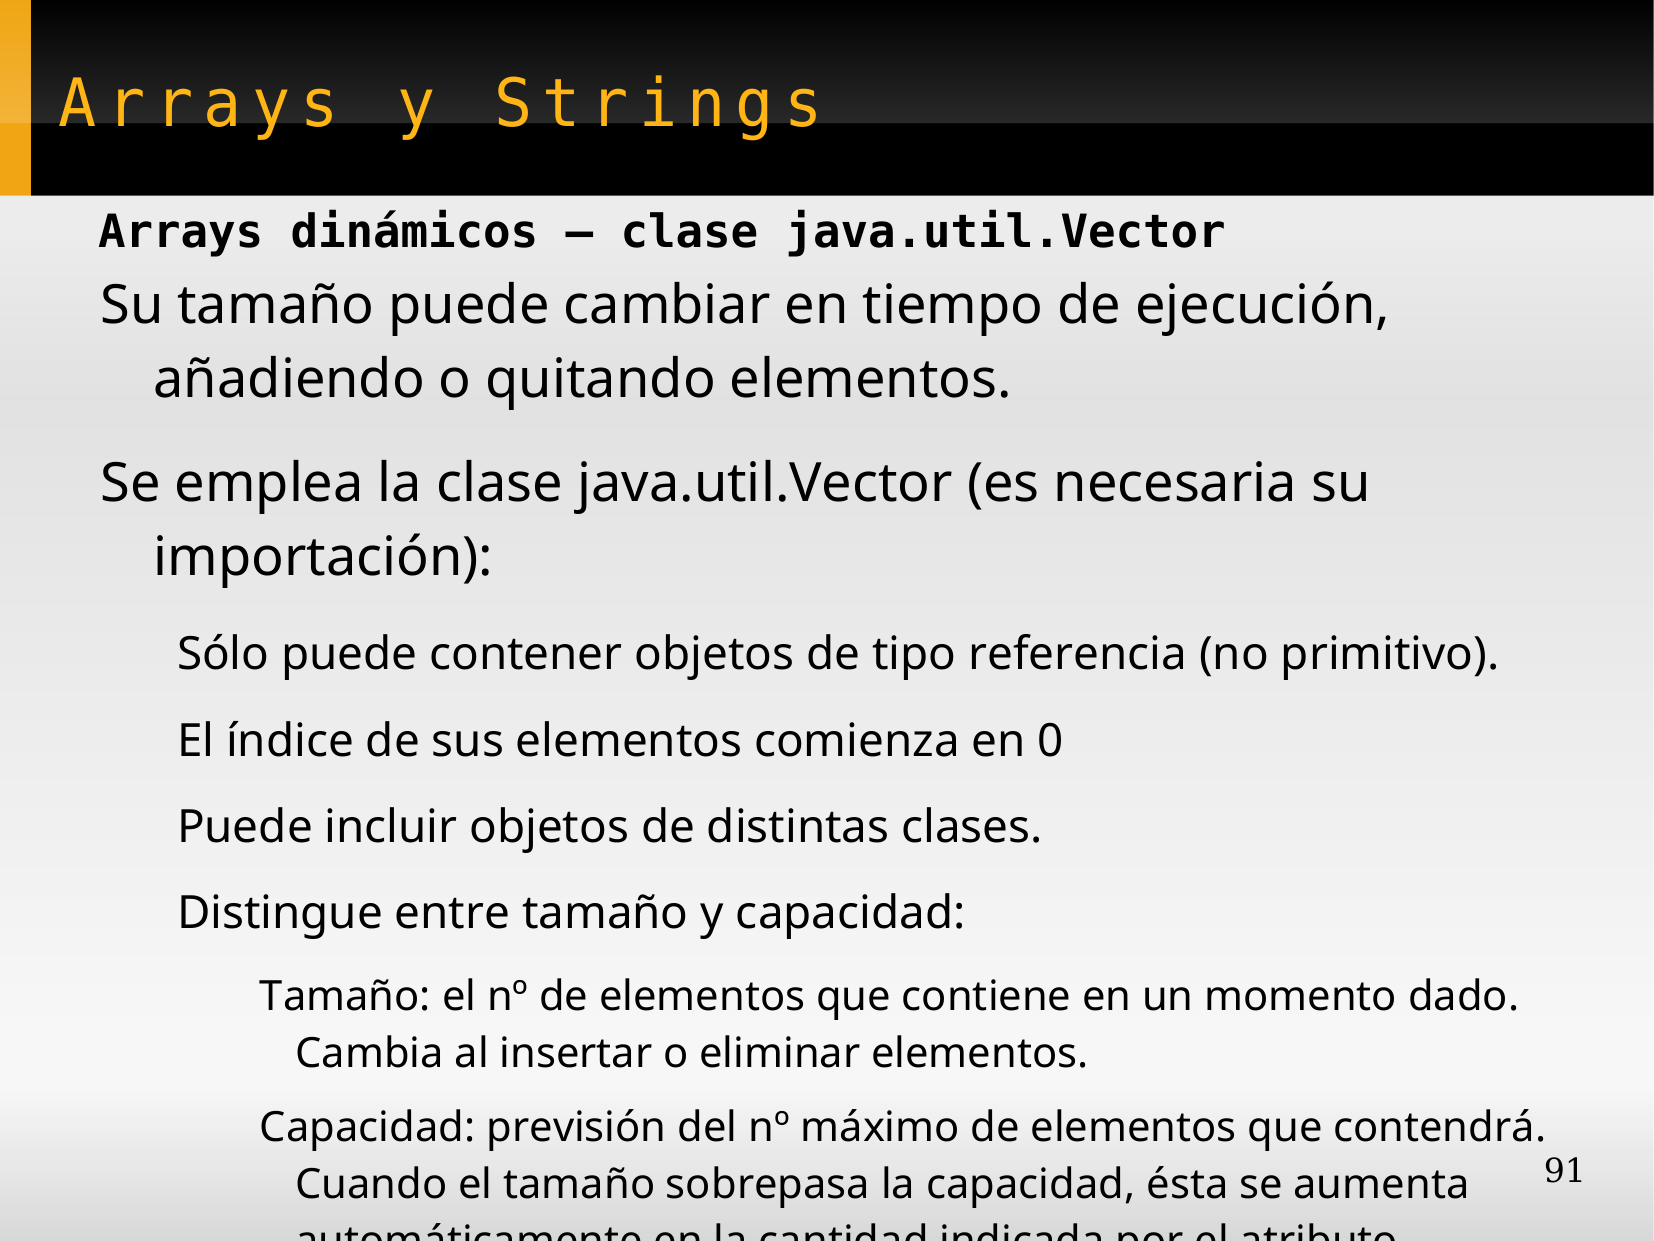

# Arrays y Strings
Arrays dinámicos – clase java.util.Vector
Su tamaño puede cambiar en tiempo de ejecución, añadiendo o quitando elementos.
Se emplea la clase java.util.Vector (es necesaria su importación):
Sólo puede contener objetos de tipo referencia (no primitivo).
El índice de sus elementos comienza en 0
Puede incluir objetos de distintas clases.
Distingue entre tamaño y capacidad:
Tamaño: el nº de elementos que contiene en un momento dado. Cambia al insertar o eliminar elementos.
Capacidad: previsión del nº máximo de elementos que contendrá. Cuando el tamaño sobrepasa la capacidad, ésta se aumenta automáticamente en la cantidad indicada por el atributo capacityIncrement. Si éste es <=0 la capacidad se aumenta al doble.
91